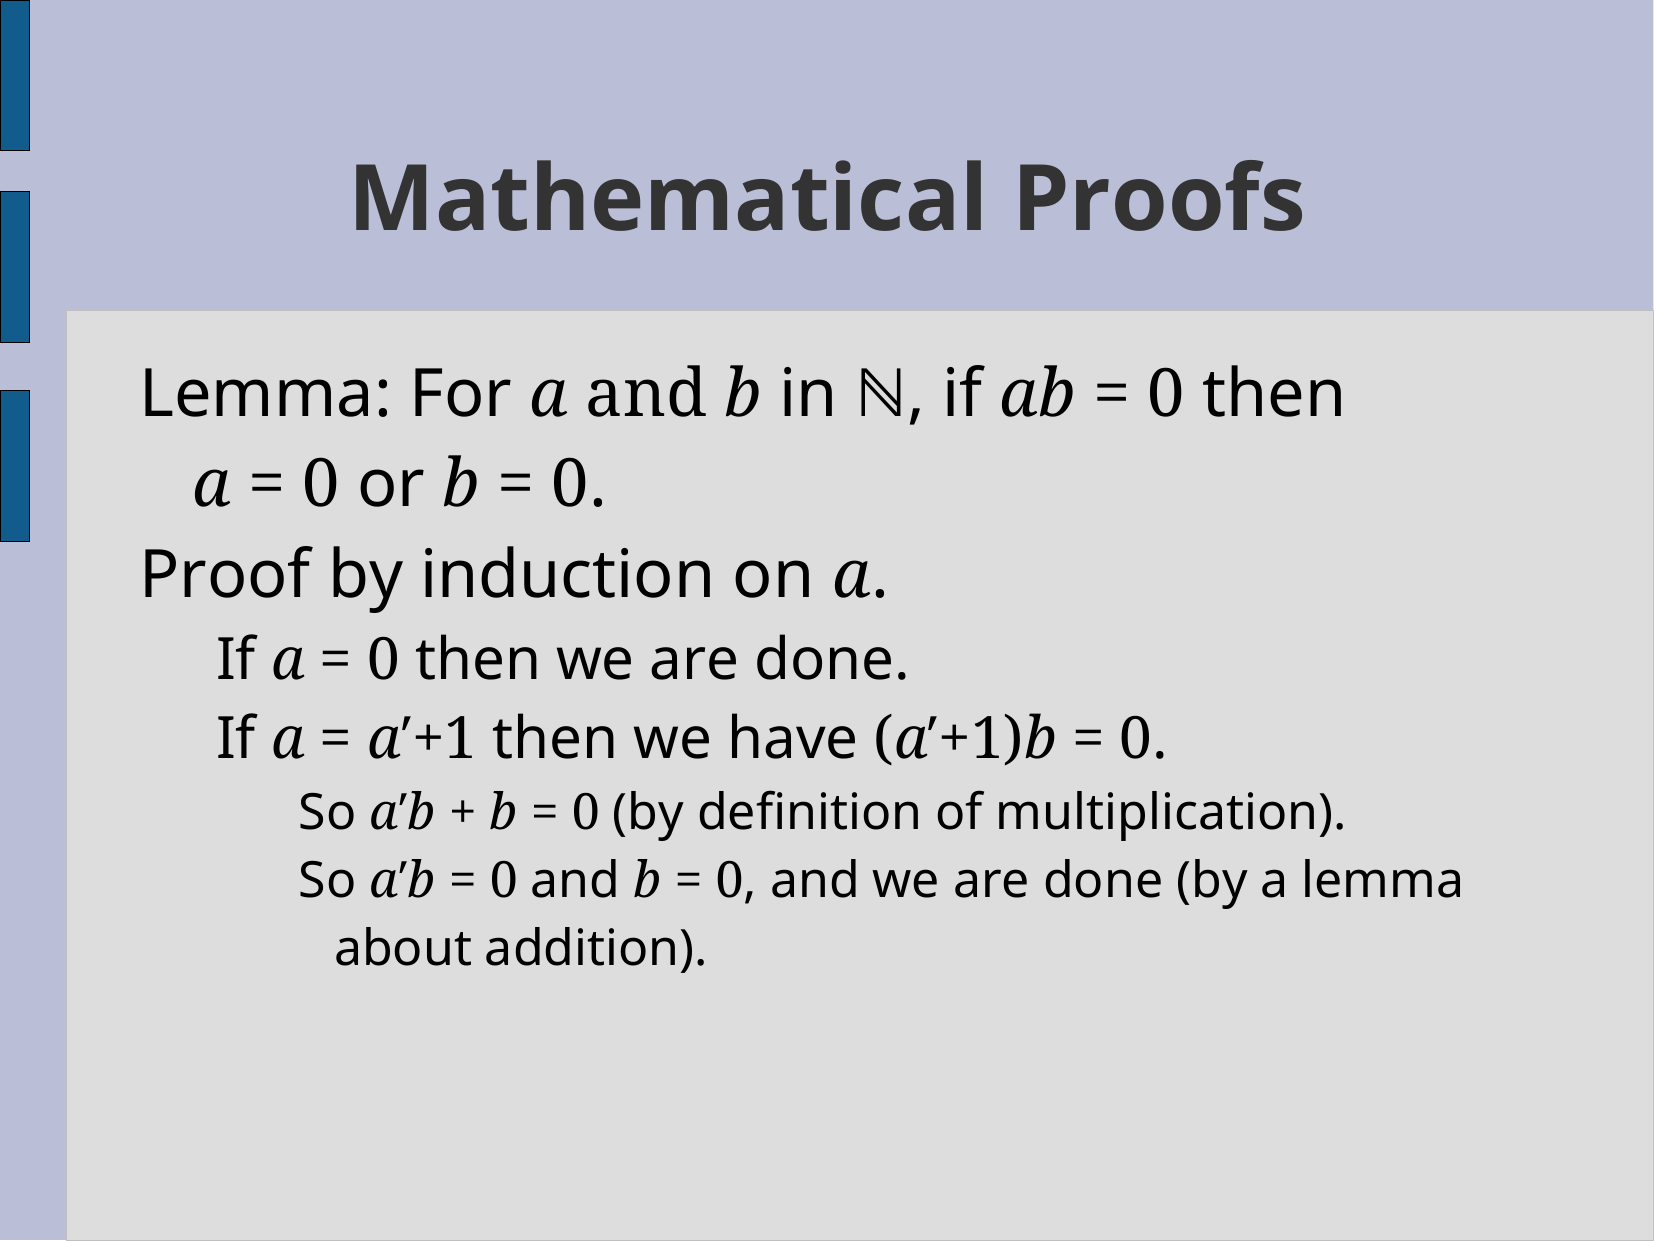

# Mathematical Proofs
Lemma: For a and b in ℕ, if ab = 0 then
a = 0 or b = 0.
Proof by induction on a.
If a = 0 then we are done.
If a = a′+1 then we have (a′+1)b = 0.
So a′b + b = 0 (by definition of multiplication).
So a′b = 0 and b = 0, and we are done (by a lemma about addition).